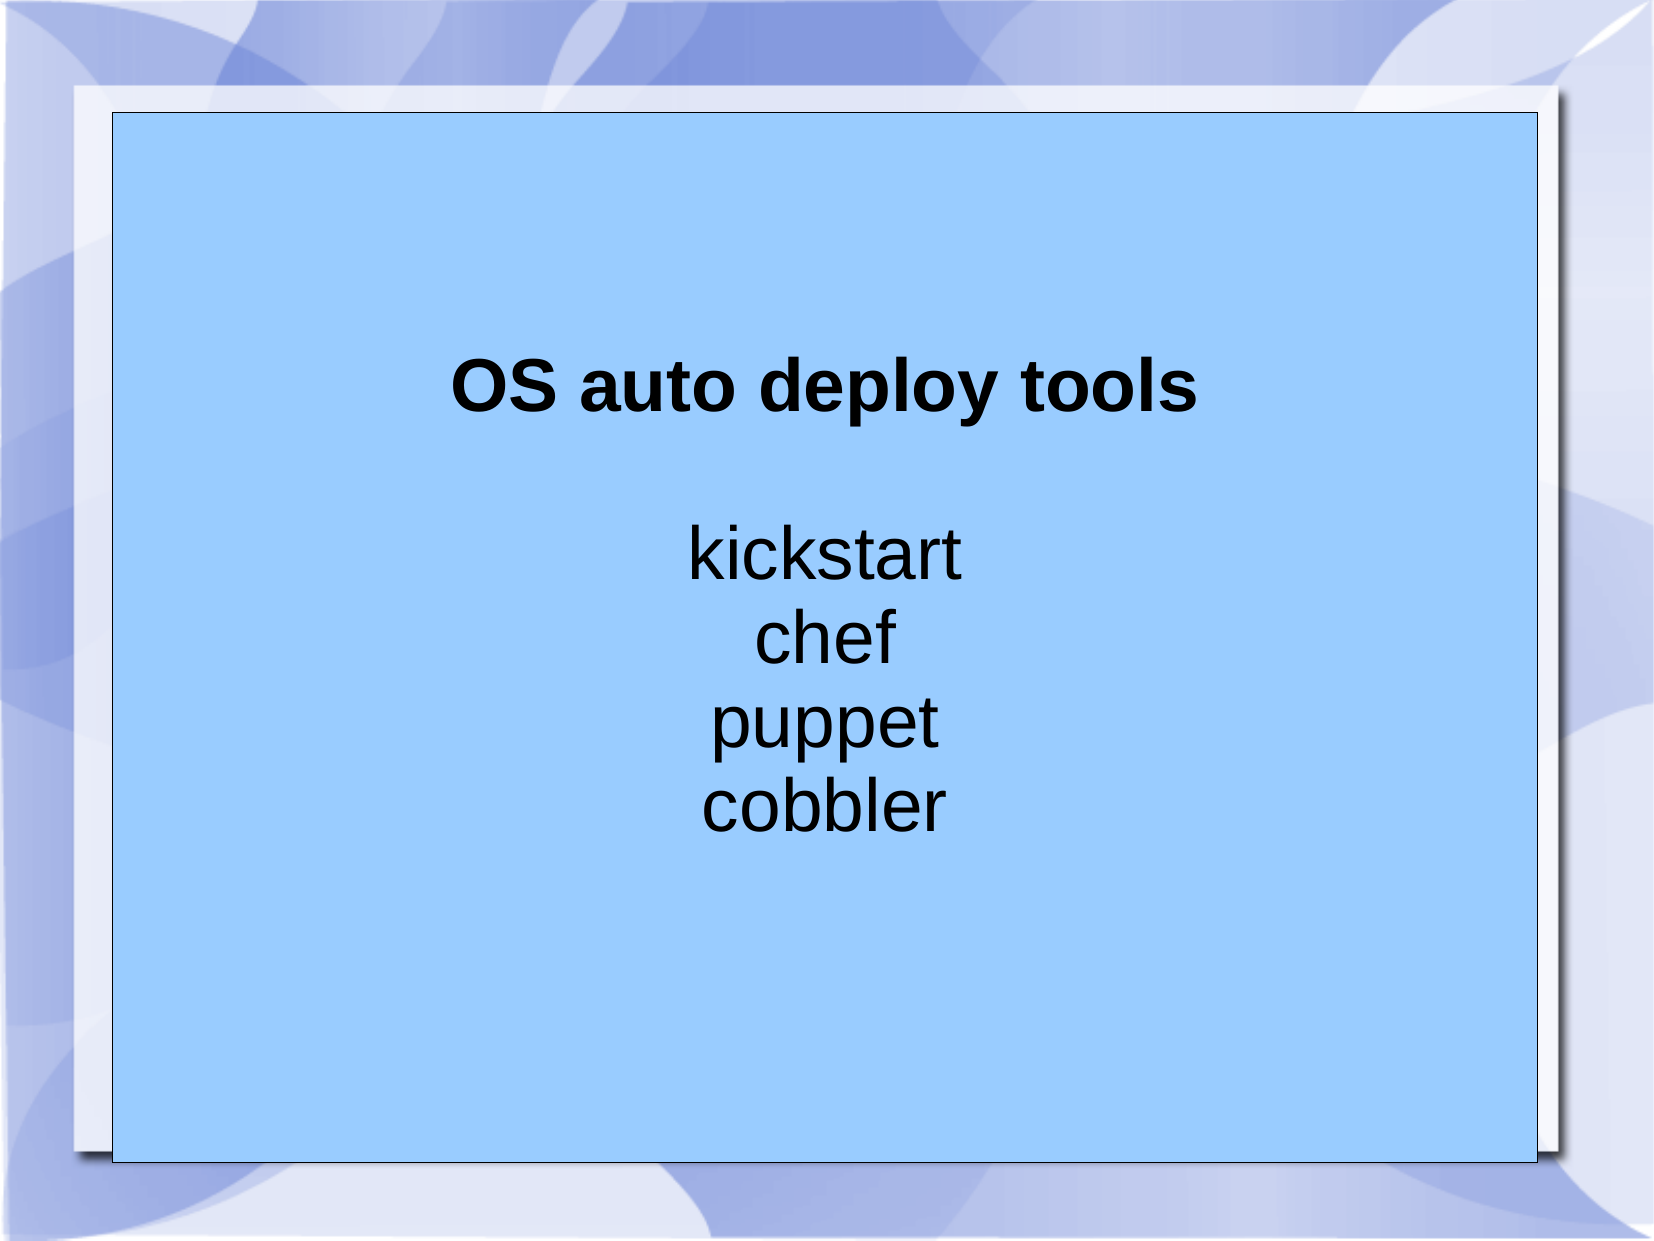

OS auto deploy tools
kickstart
chef
puppet
cobbler